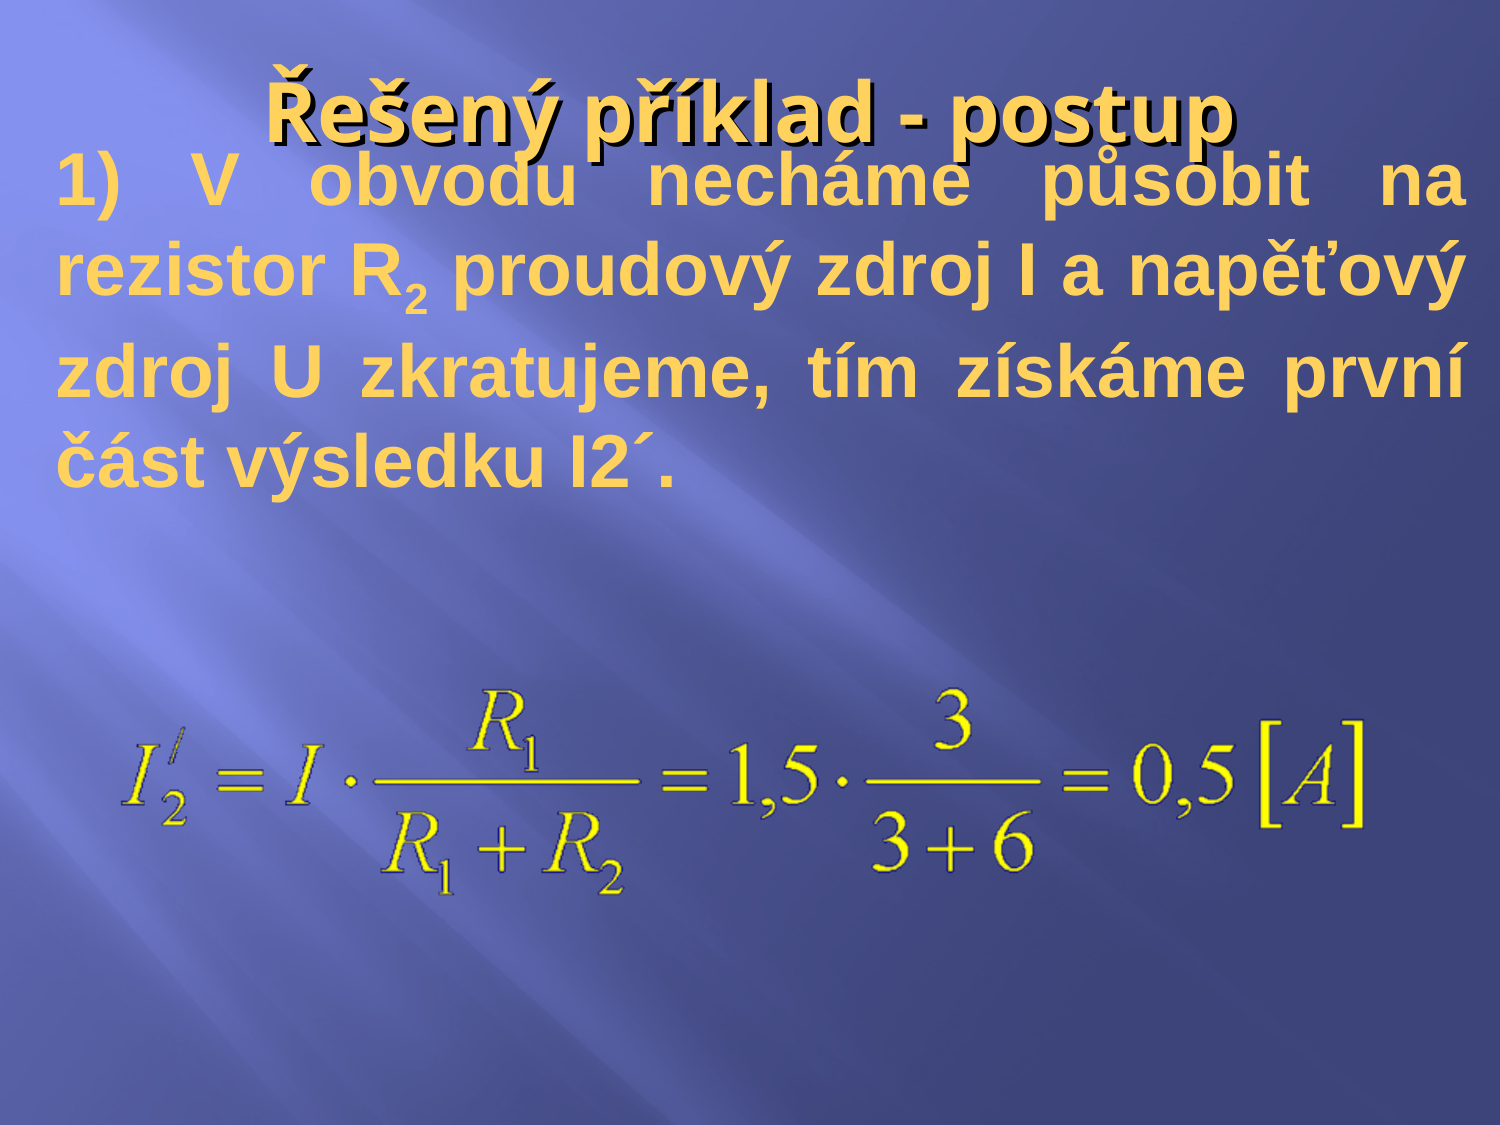

# Řešený příklad - postup
1) V obvodu necháme působit na rezistor R2 proudový zdroj I a napěťový zdroj U zkratujeme, tím získáme první část výsledku I2´.